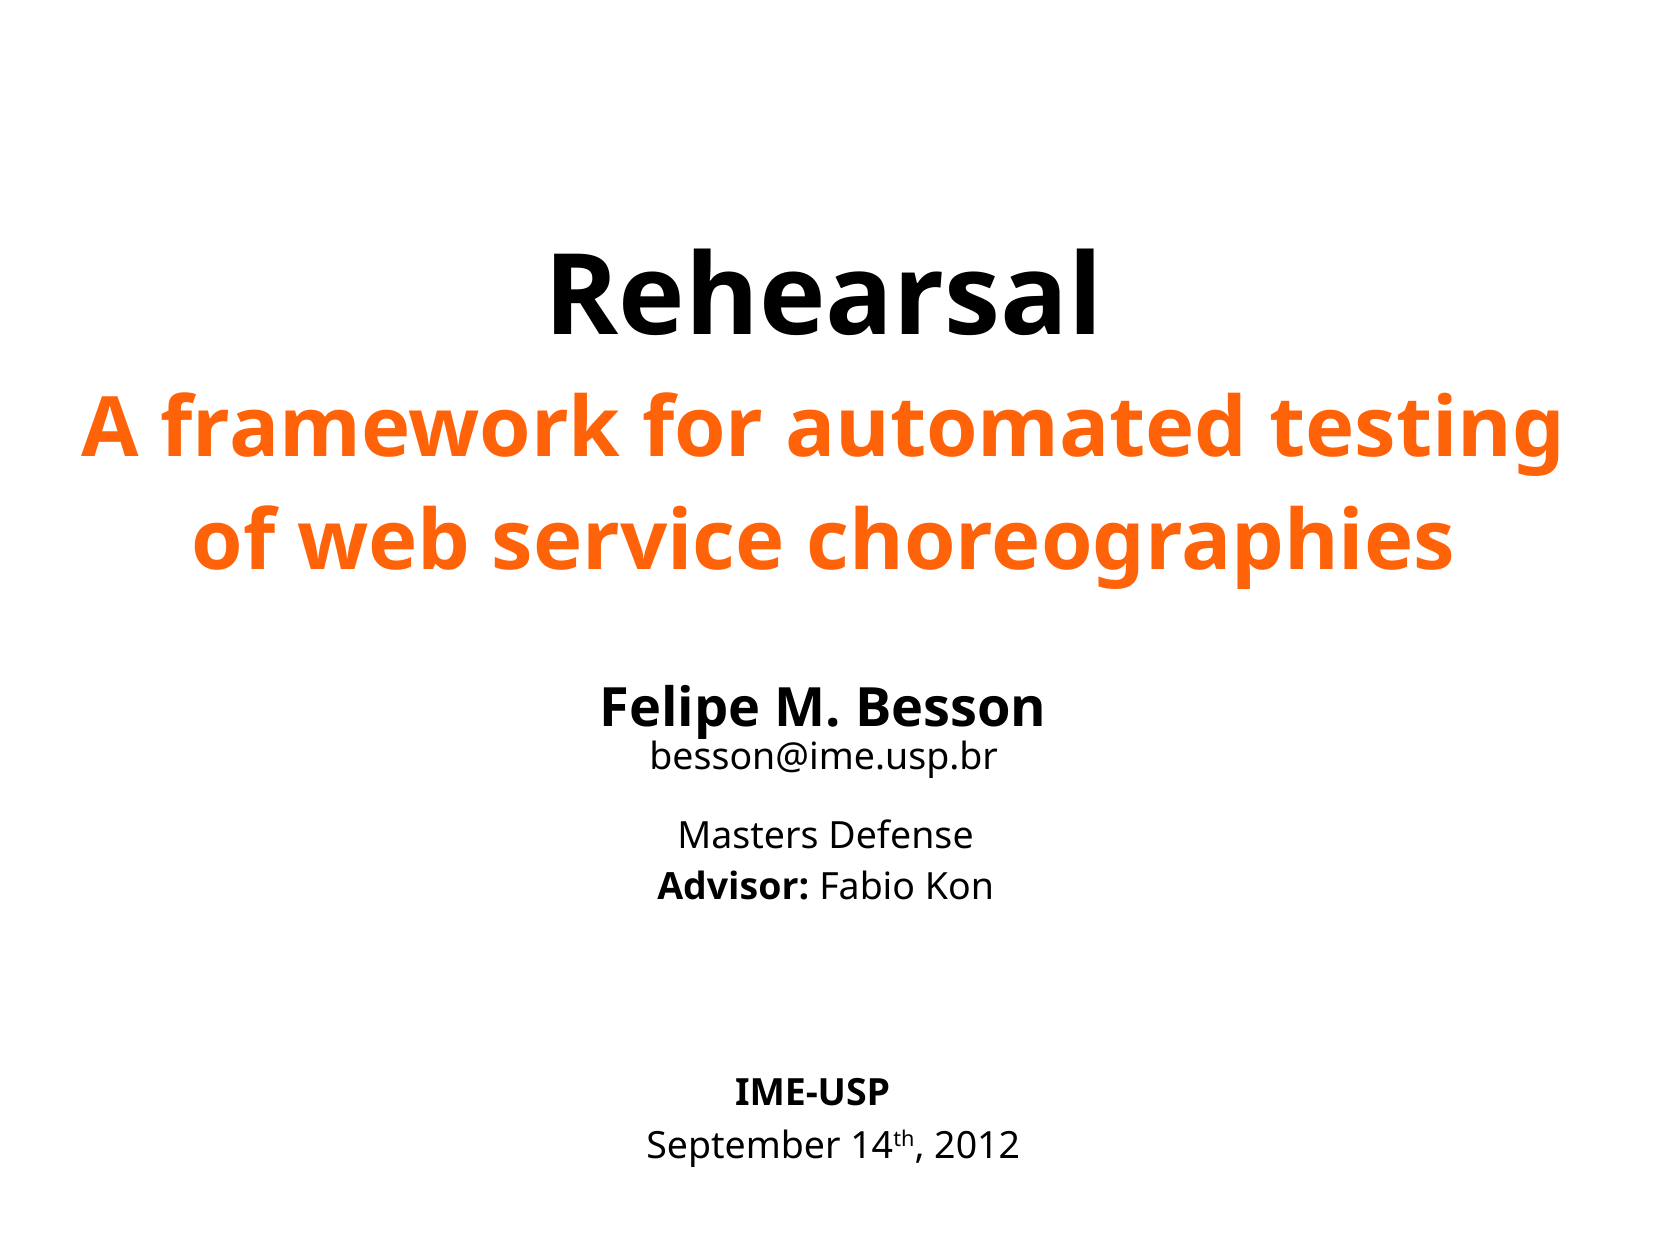

# Rehearsal A framework for automated testing of web service choreographies
Felipe M. Besson
besson@ime.usp.br
Masters Defense
Advisor: Fabio Kon
IME-USP
September 14th, 2012